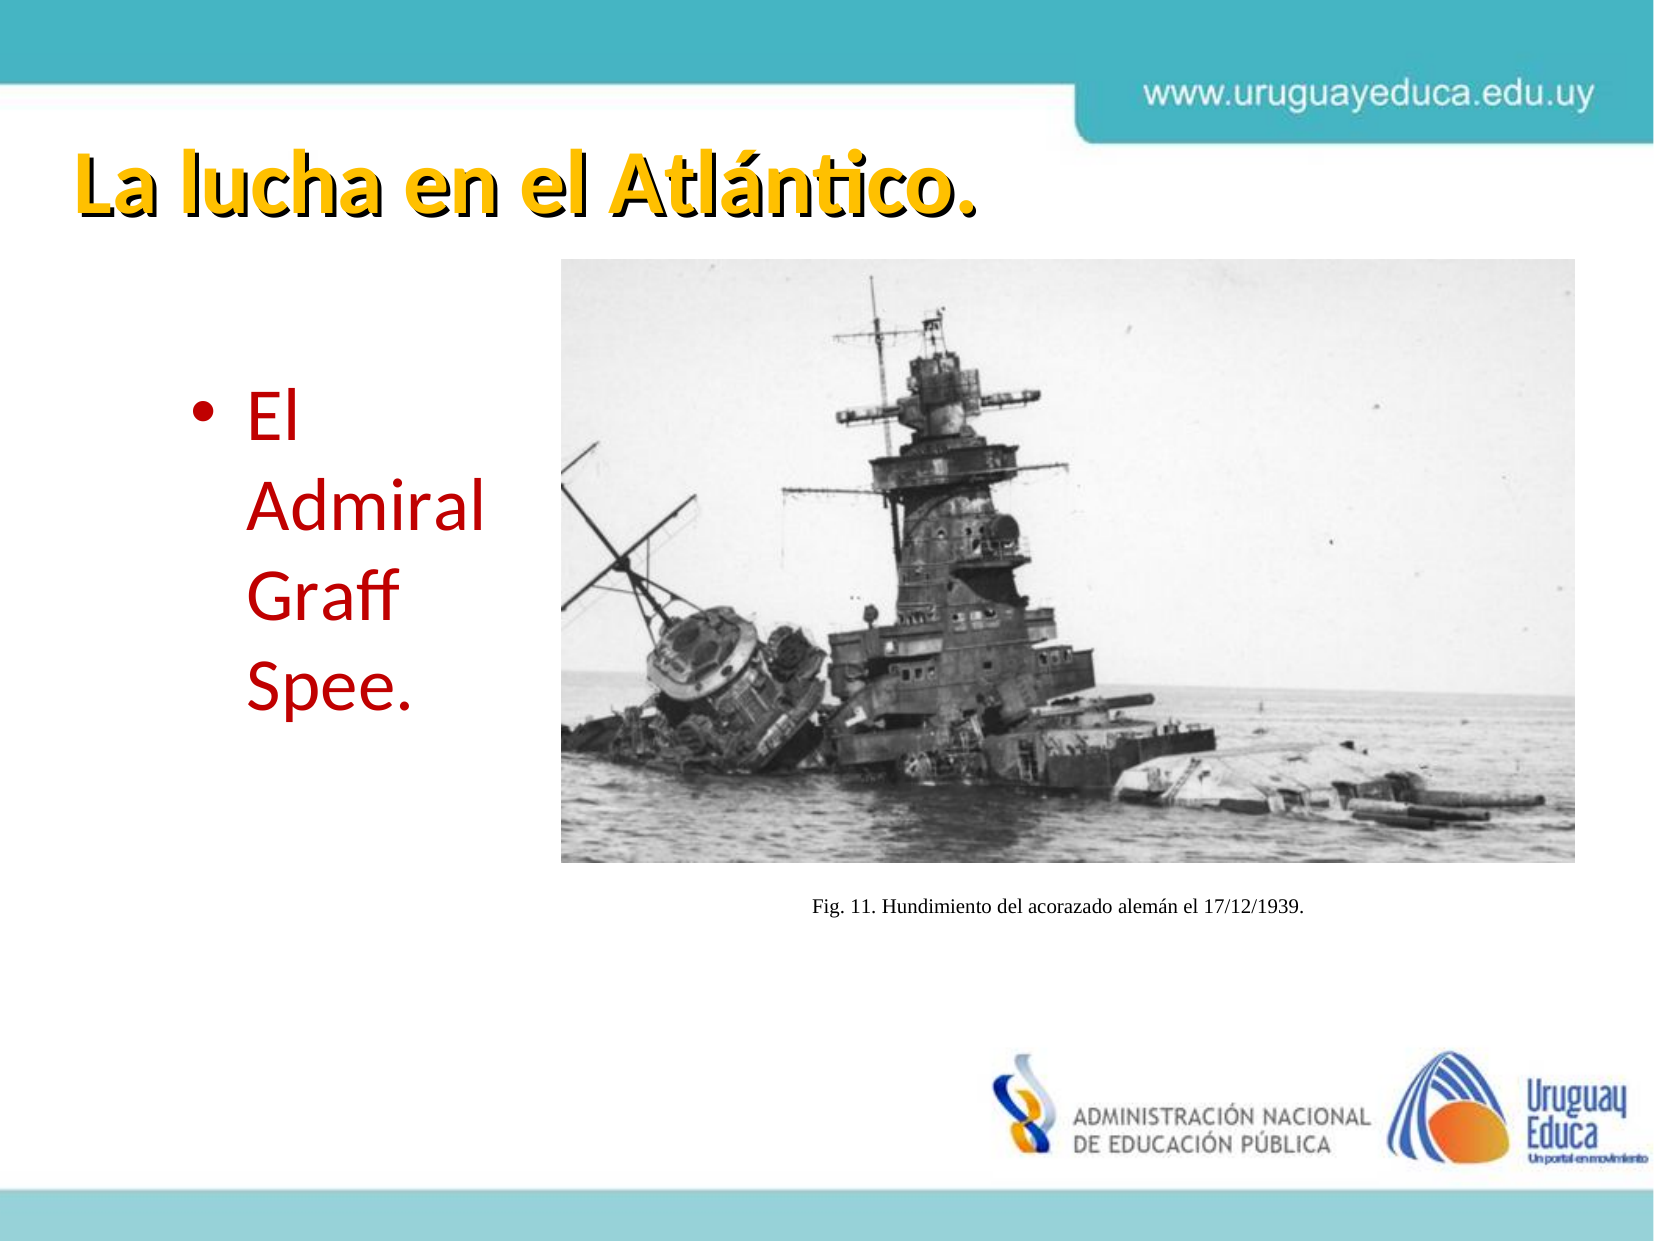

# La lucha en el Atlántico.
El Admiral Graff Spee.
Fig. 11. Hundimiento del acorazado alemán el 17/12/1939.